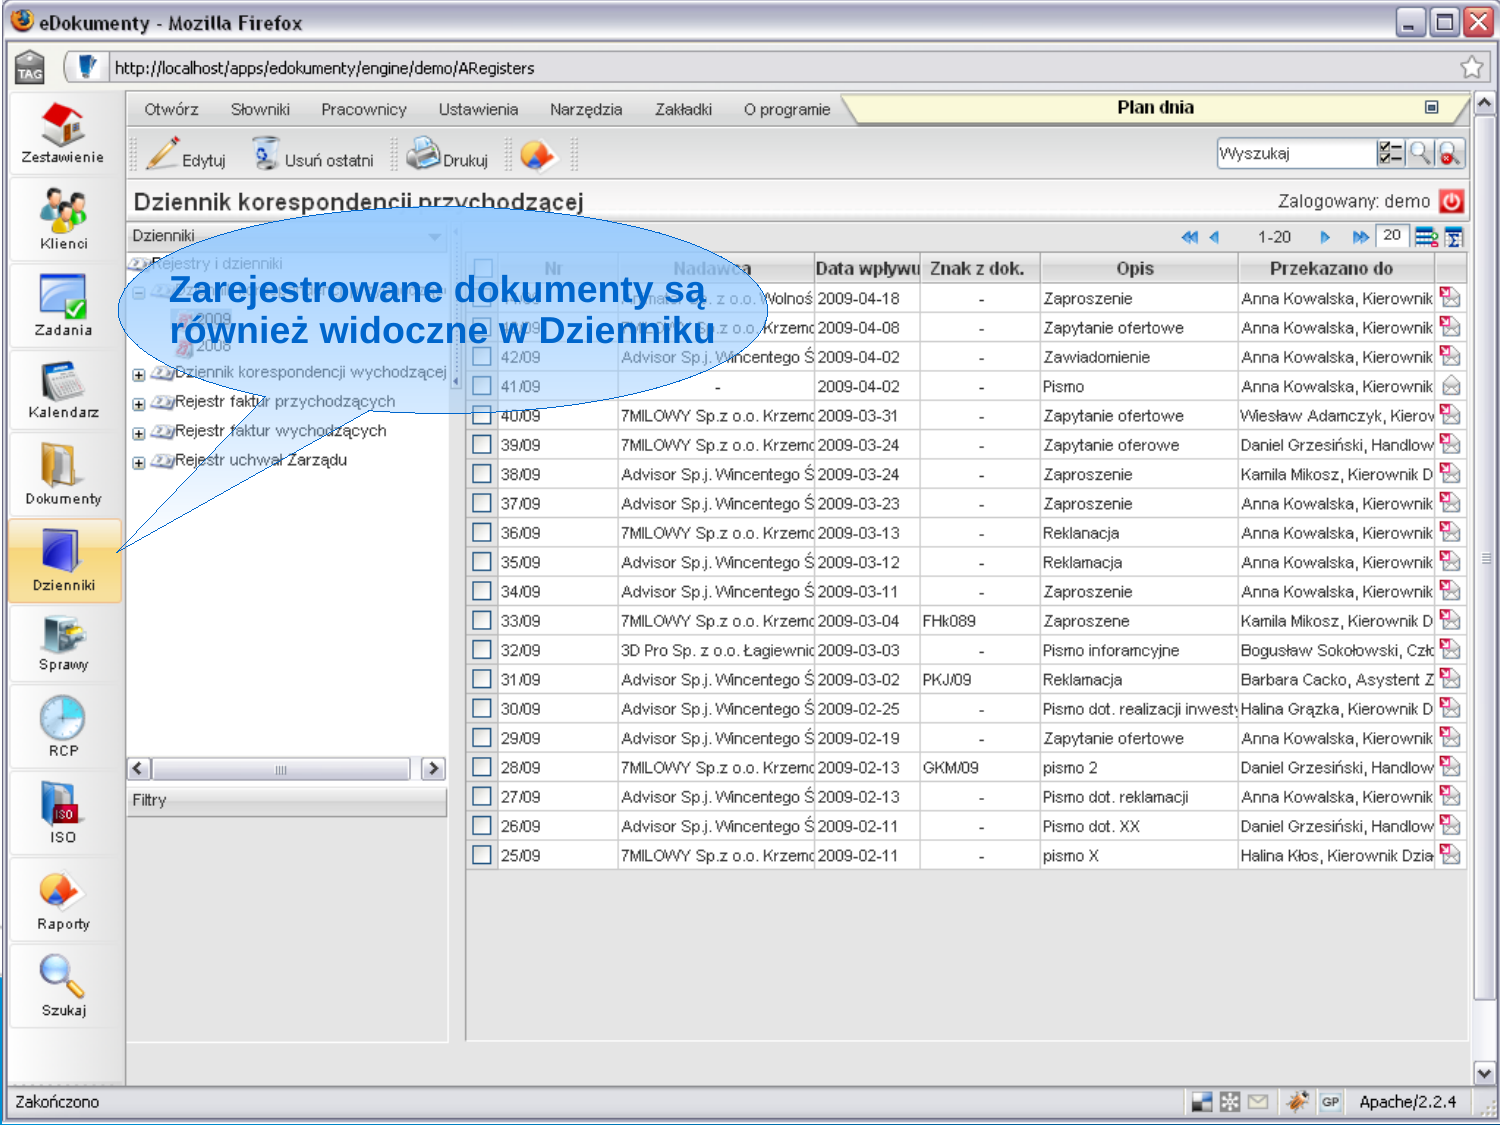

Zarejestrowane dokumenty są
również widoczne w Dzienniku